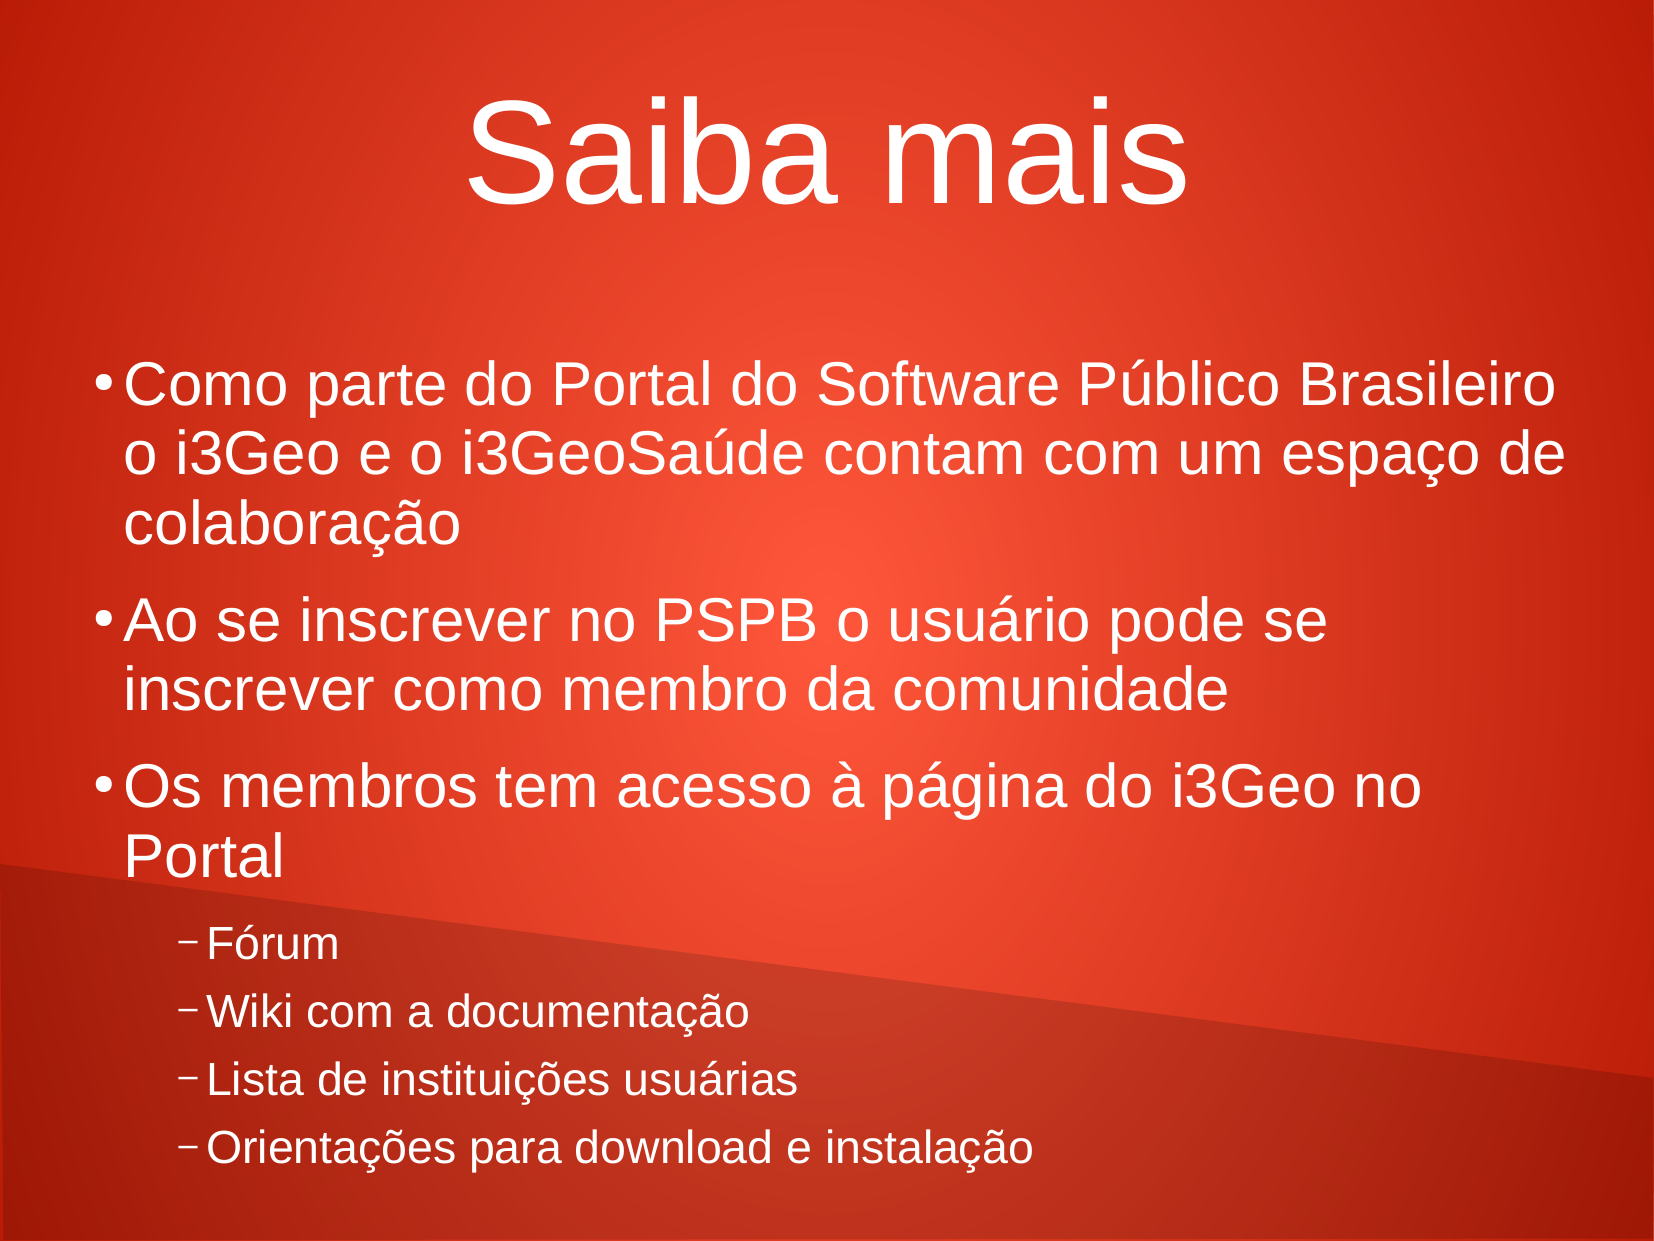

# Saiba mais
Como parte do Portal do Software Público Brasileiro o i3Geo e o i3GeoSaúde contam com um espaço de colaboração
Ao se inscrever no PSPB o usuário pode se inscrever como membro da comunidade
Os membros tem acesso à página do i3Geo no Portal
Fórum
Wiki com a documentação
Lista de instituições usuárias
Orientações para download e instalação